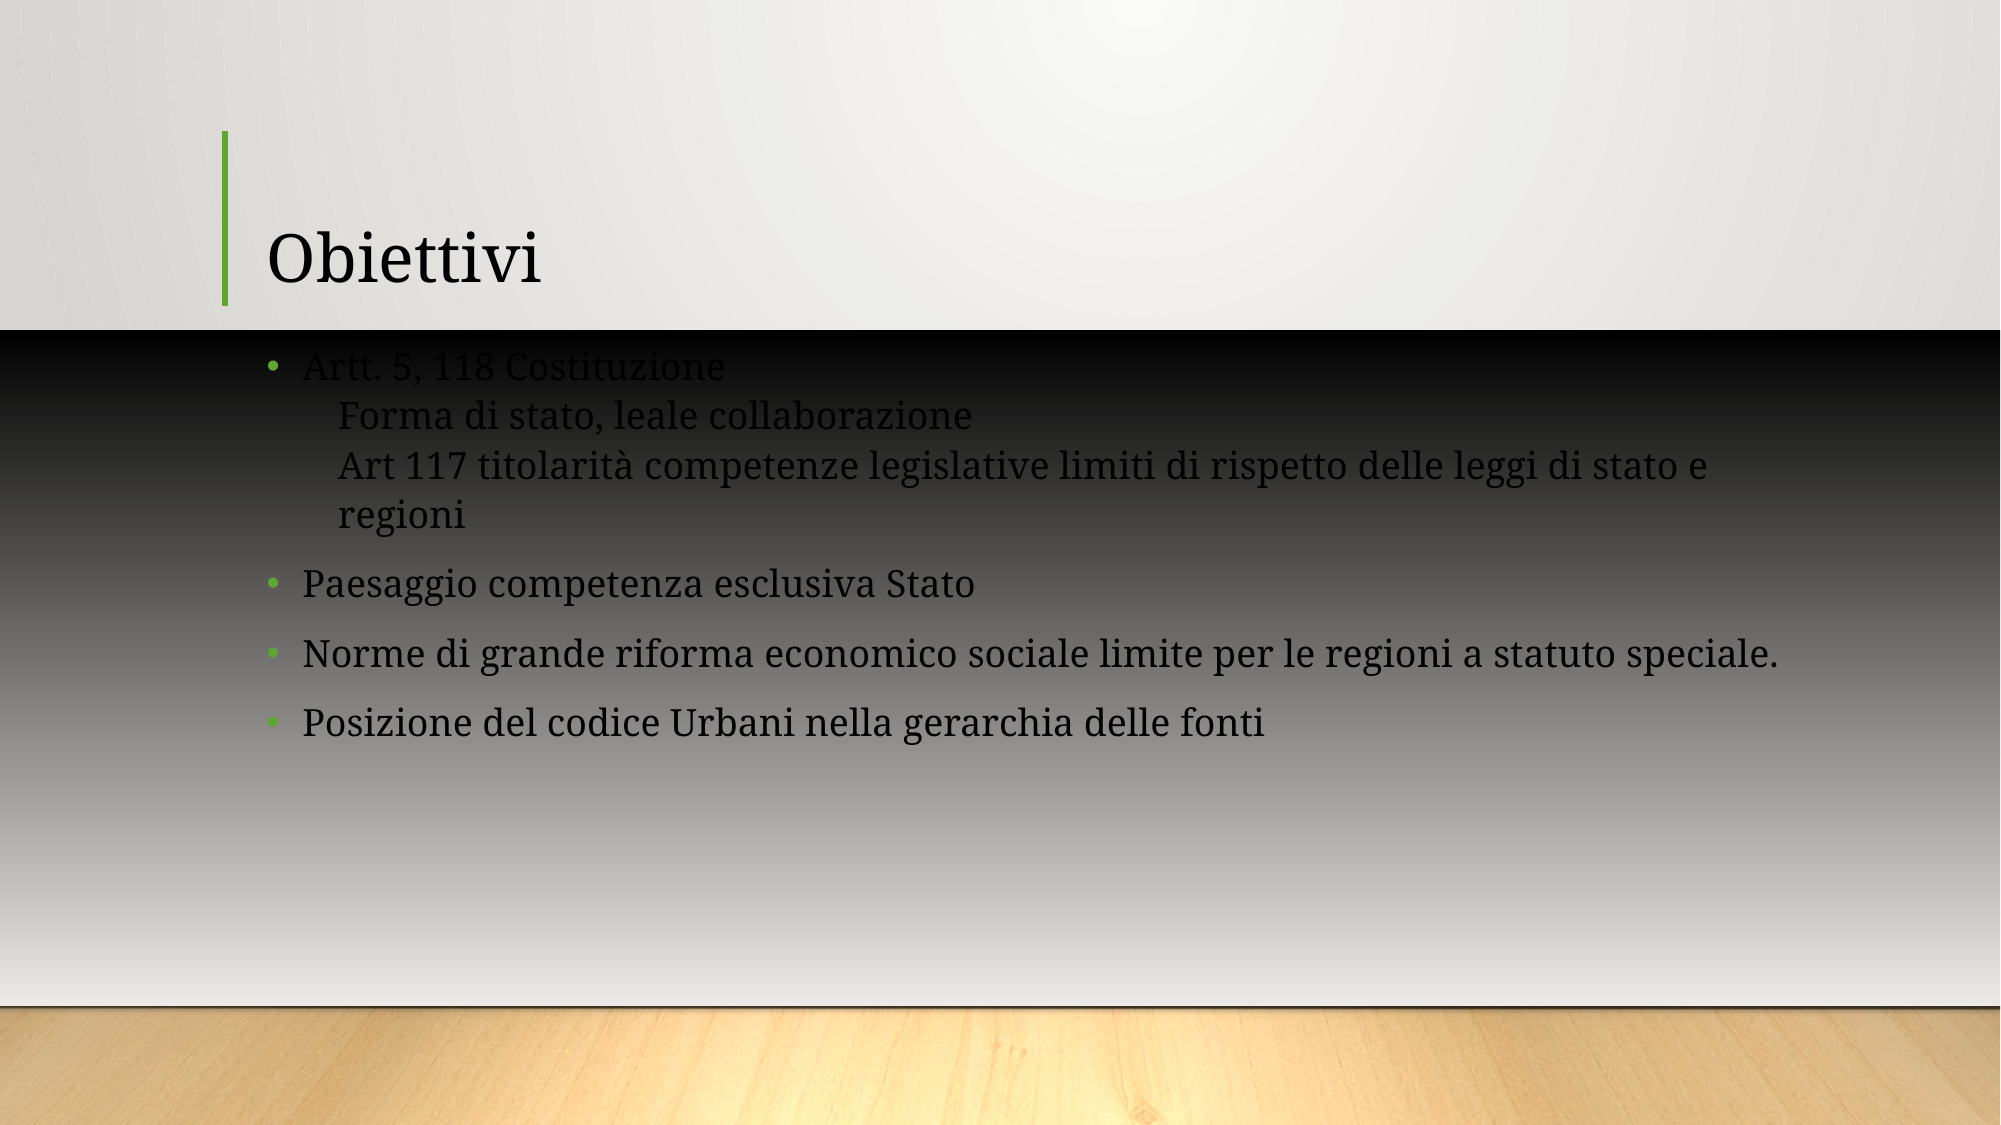

# Obiettivi
Artt. 5, 118 Costituzione
Forma di stato, leale collaborazione
Art 117 titolarità competenze legislative limiti di rispetto delle leggi di stato e regioni
Paesaggio competenza esclusiva Stato
Norme di grande riforma economico sociale limite per le regioni a statuto speciale.
Posizione del codice Urbani nella gerarchia delle fonti